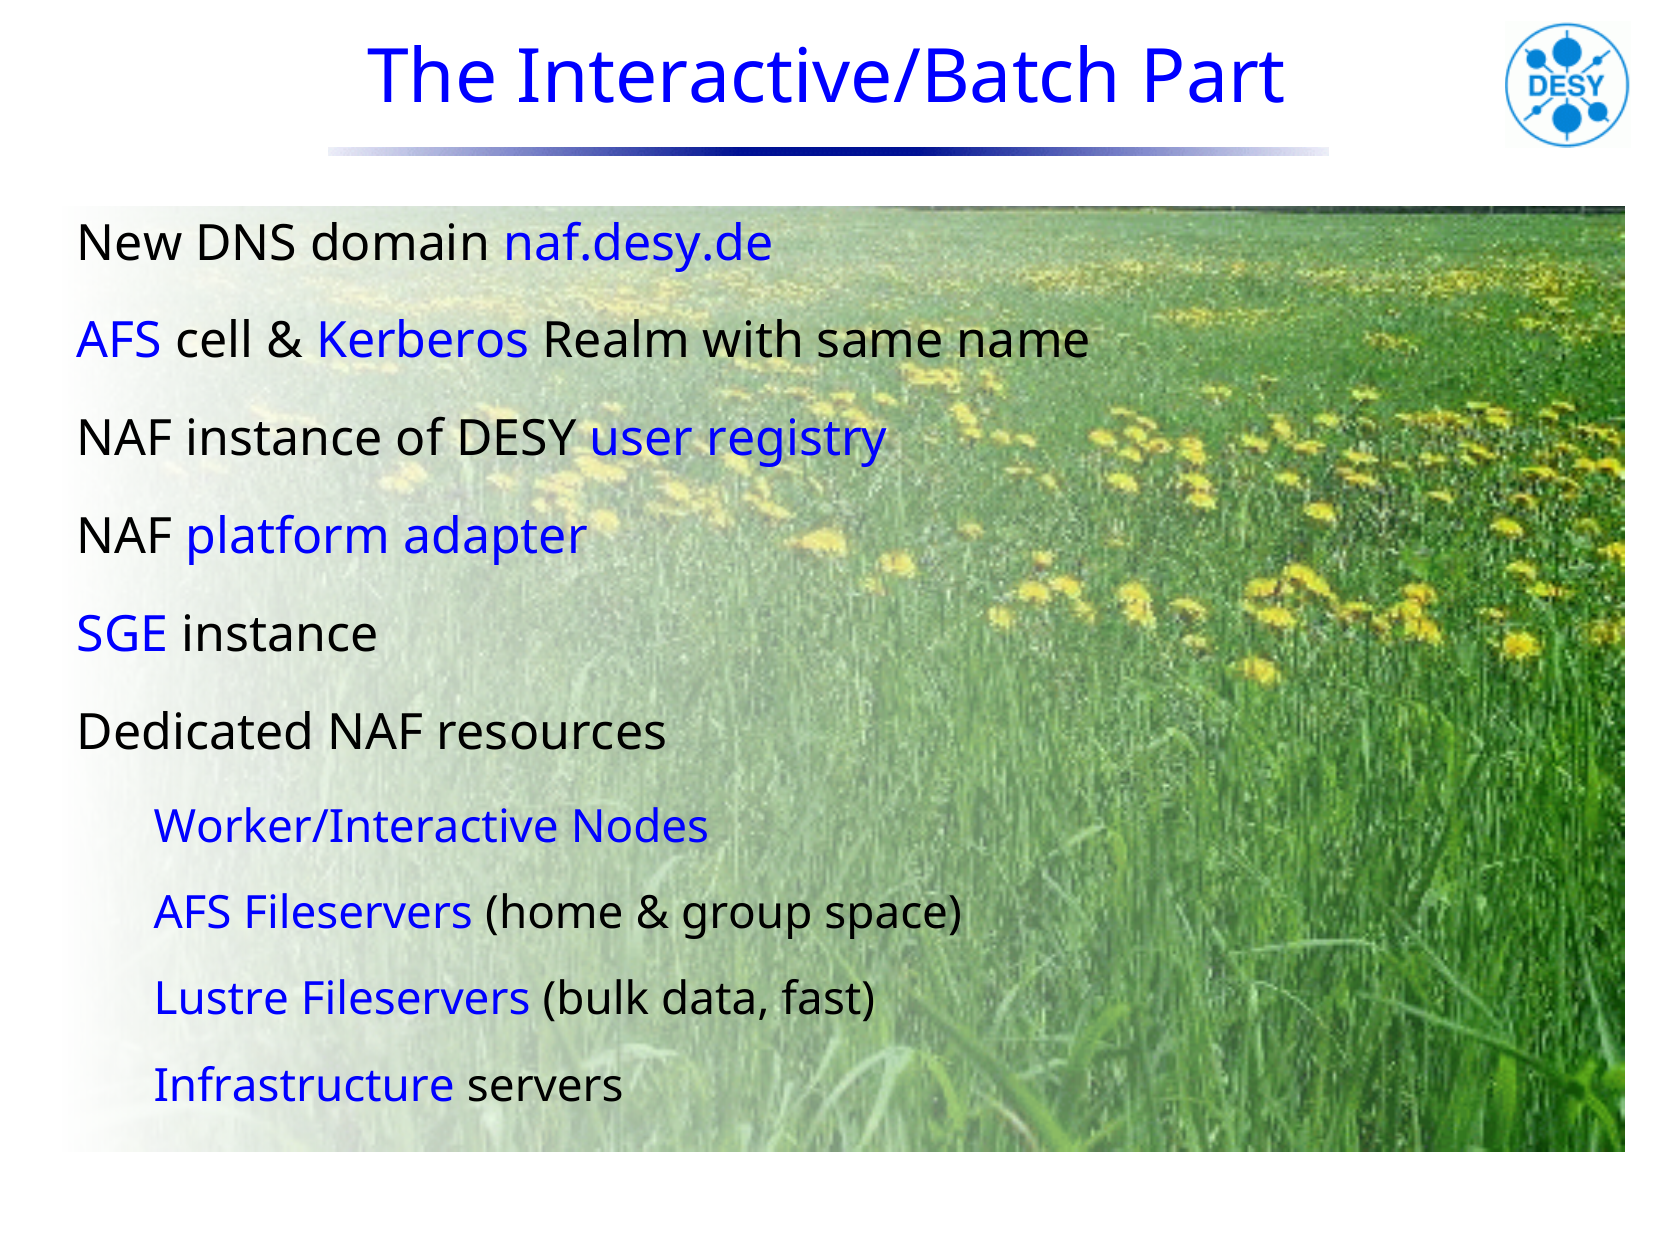

# The Interactive/Batch Part
New DNS domain naf.desy.de
AFS cell & Kerberos Realm with same name
NAF instance of DESY user registry
NAF platform adapter
SGE instance
Dedicated NAF resources
Worker/Interactive Nodes
AFS Fileservers (home & group space)
Lustre Fileservers (bulk data, fast)
Infrastructure servers